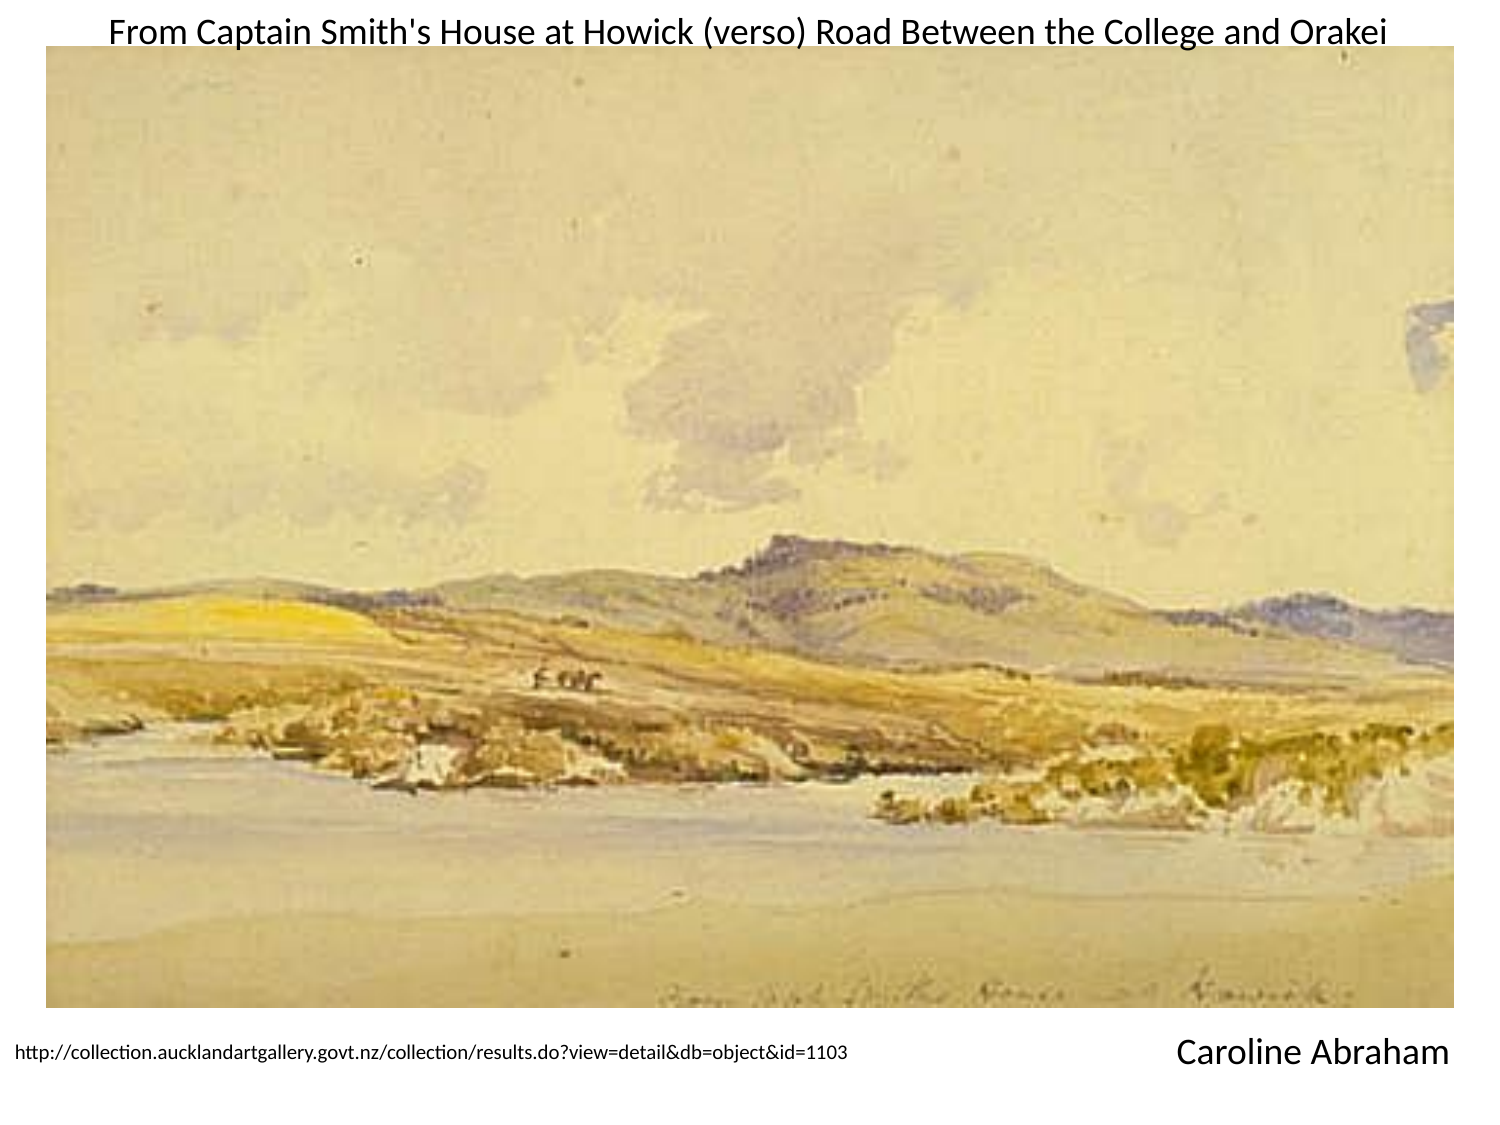

From Captain Smith's House at Howick (verso) Road Between the College and Orakei
Caroline Abraham
http://collection.aucklandartgallery.govt.nz/collection/results.do?view=detail&db=object&id=1103